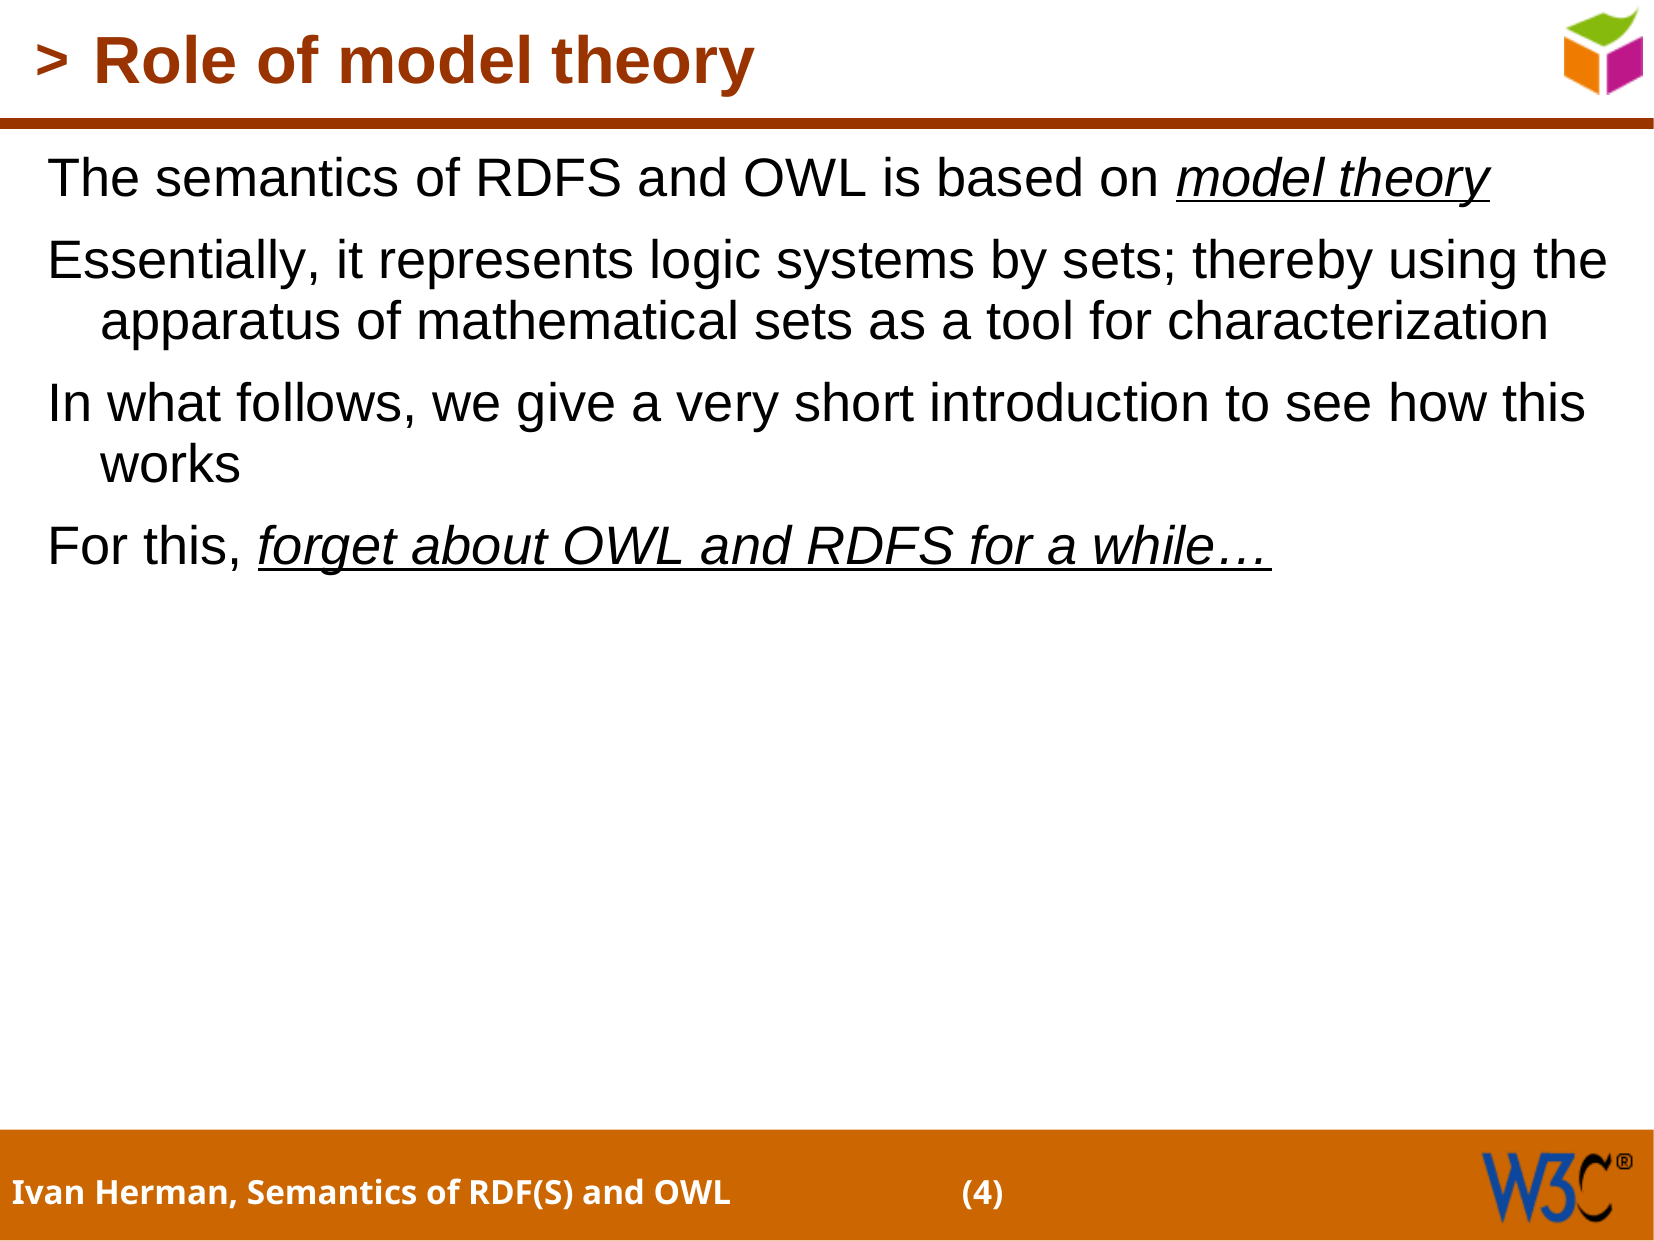

# Role of model theory
The semantics of RDFS and OWL is based on model theory
Essentially, it represents logic systems by sets; thereby using the apparatus of mathematical sets as a tool for characterization
In what follows, we give a very short introduction to see how this works
For this, forget about OWL and RDFS for a while…